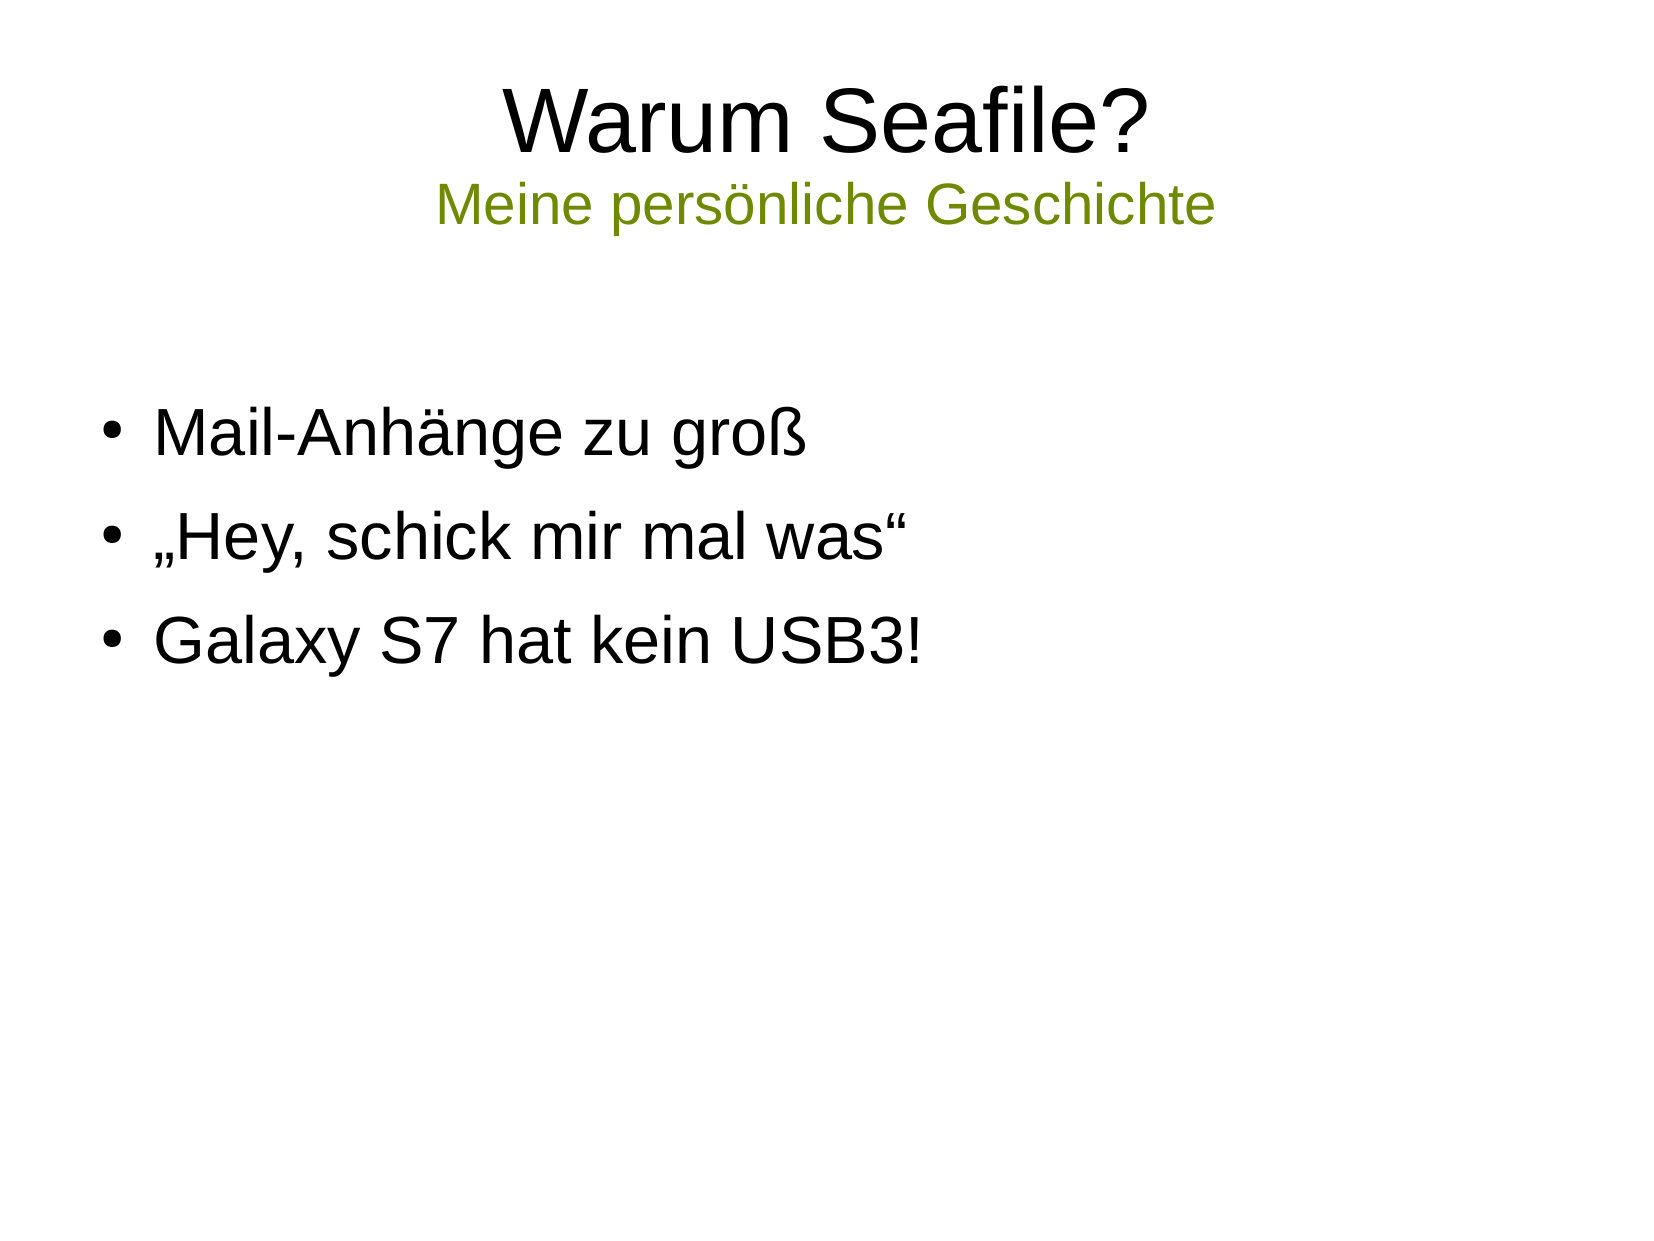

# Warum Seafile? Meine persönliche Geschichte
Mail-Anhänge zu groß
„Hey, schick mir mal was“
Galaxy S7 hat kein USB3!